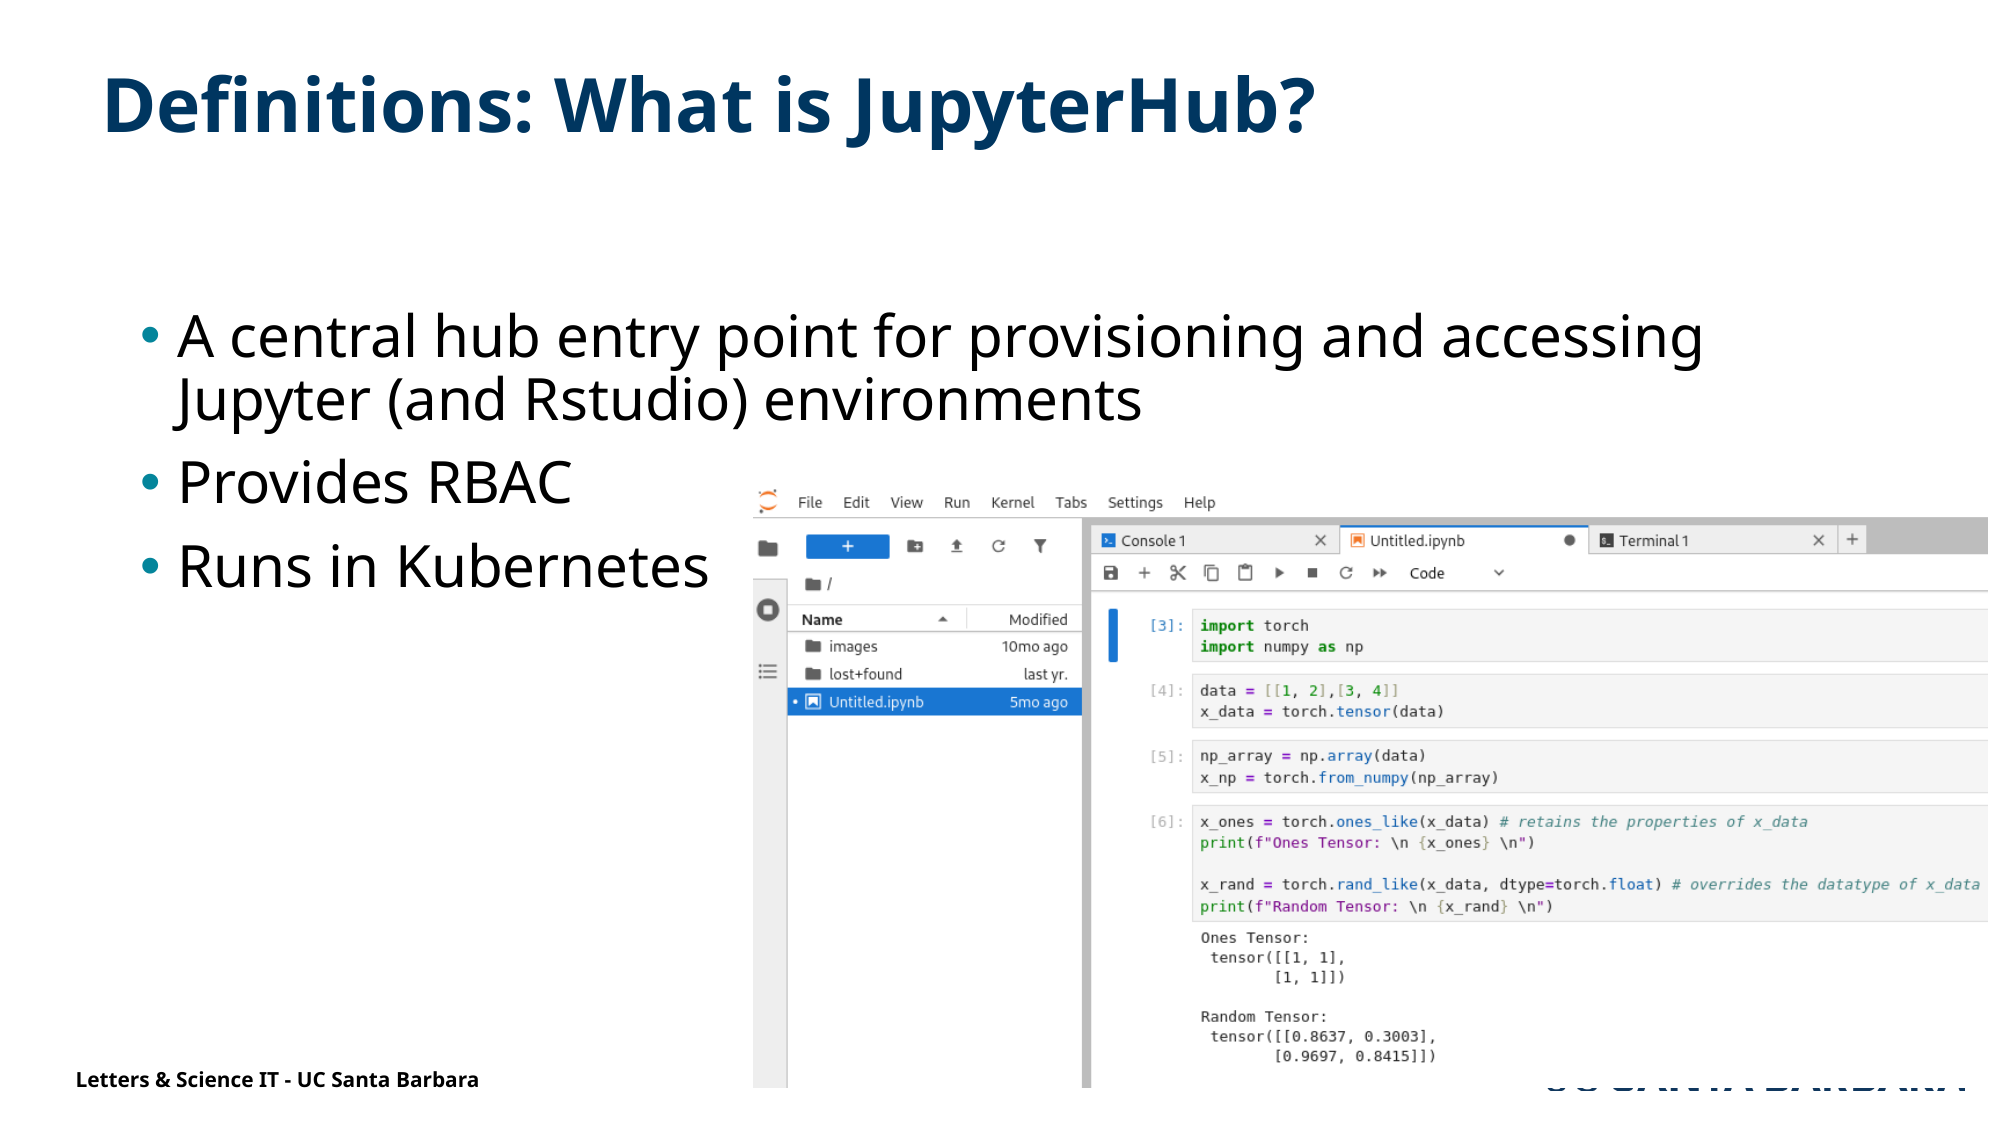

# Definitions: What is JupyterHub?
A central hub entry point for provisioning and accessing Jupyter (and Rstudio) environments
Provides RBAC
Runs in Kubernetes